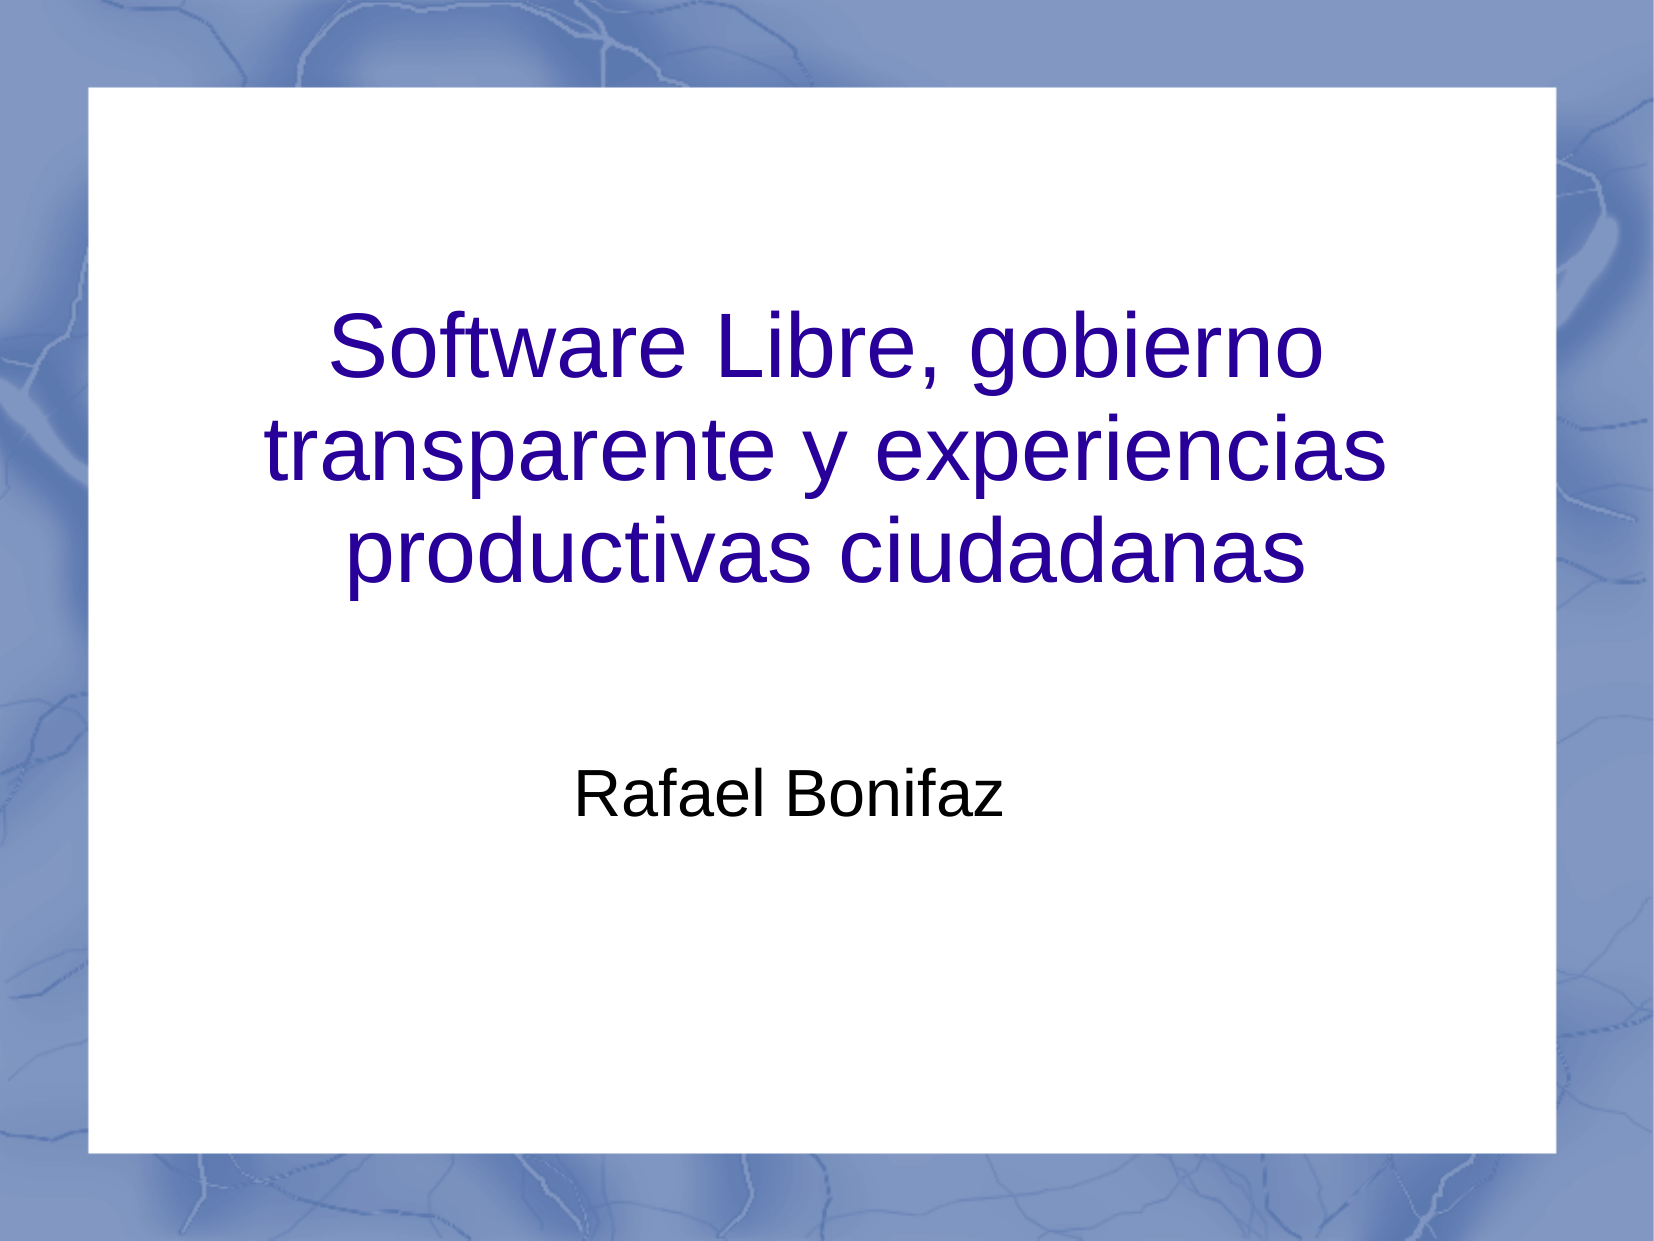

# Software Libre, gobierno transparente y experiencias productivas ciudadanas
 Rafael Bonifaz